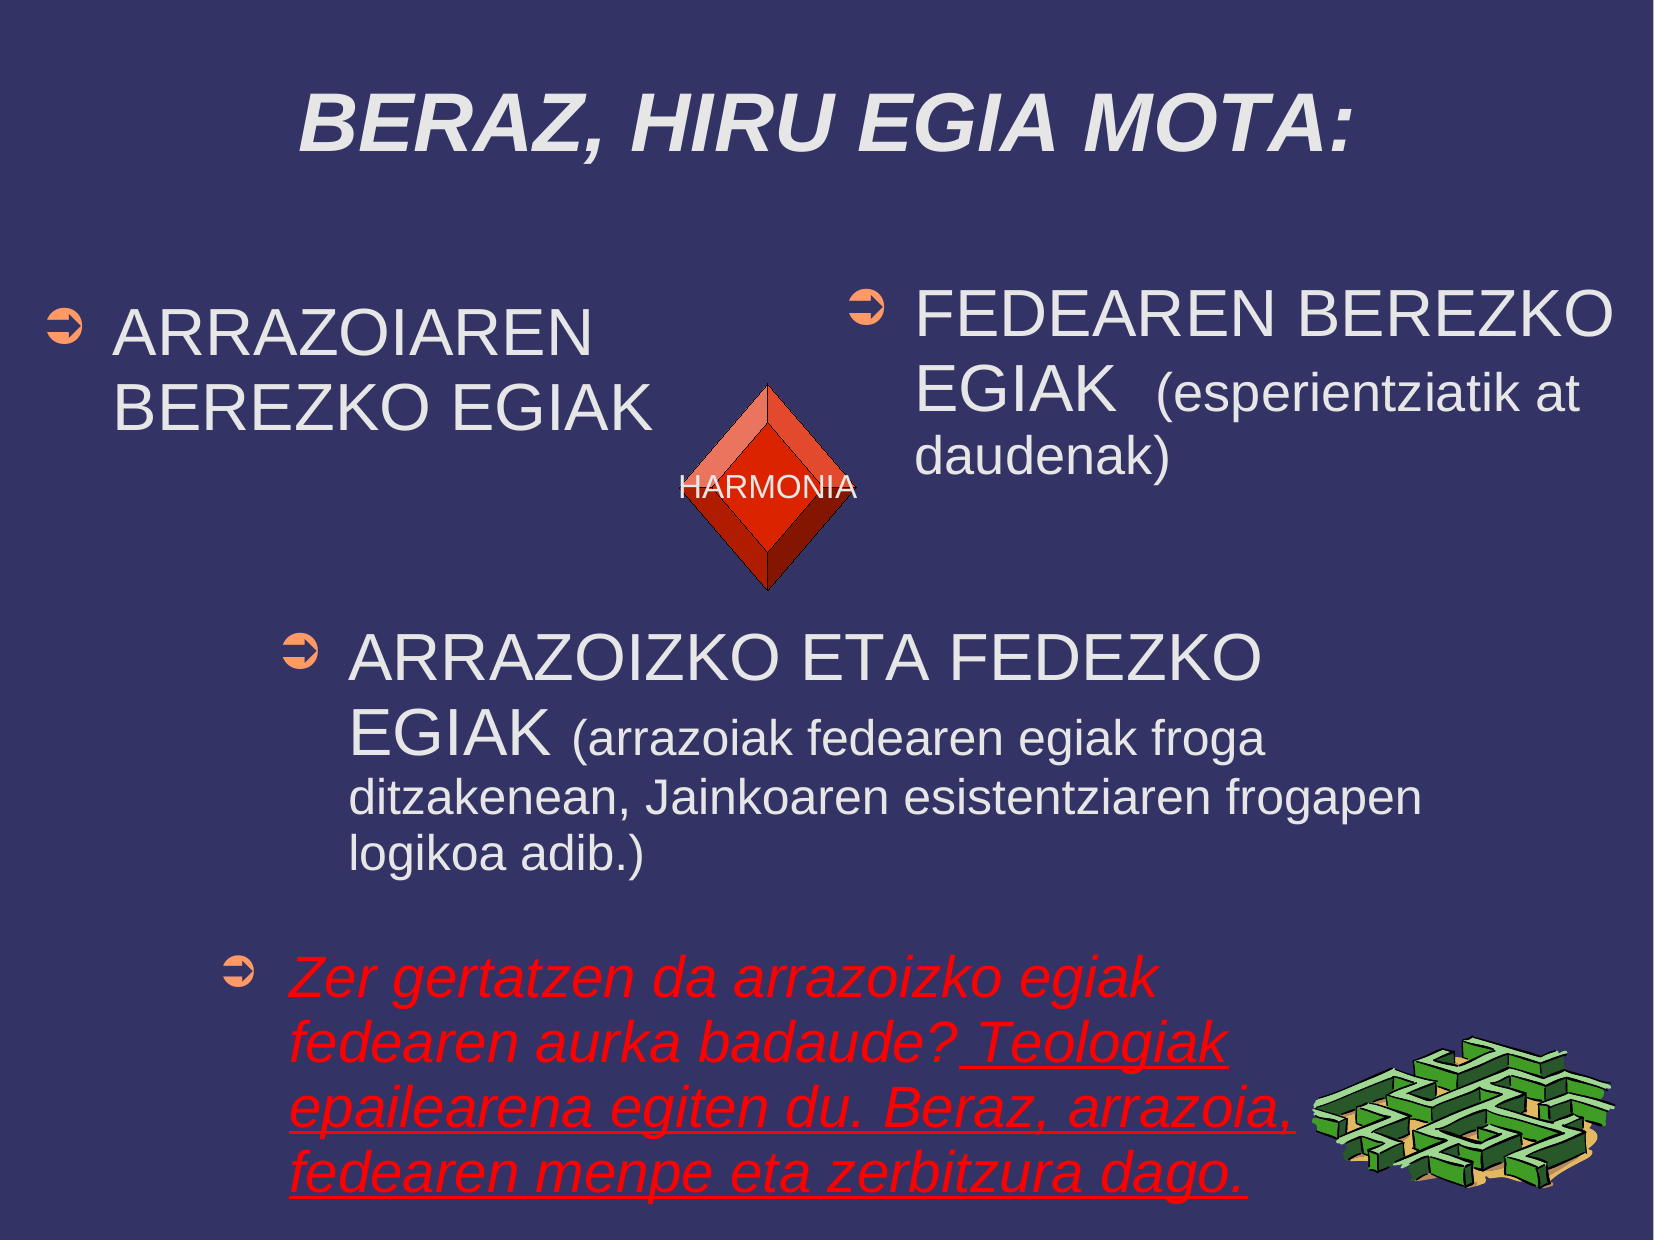

# BERAZ, HIRU EGIA MOTA:
FEDEAREN BEREZKO EGIAK (esperientziatik at daudenak)
ARRAZOIAREN BEREZKO EGIAK
HARMONIA
ARRAZOIZKO ETA FEDEZKO EGIAK (arrazoiak fedearen egiak froga ditzakenean, Jainkoaren esistentziaren frogapen logikoa adib.)
Zer gertatzen da arrazoizko egiak fedearen aurka badaude? Teologiak epailearena egiten du. Beraz, arrazoia, fedearen menpe eta zerbitzura dago.